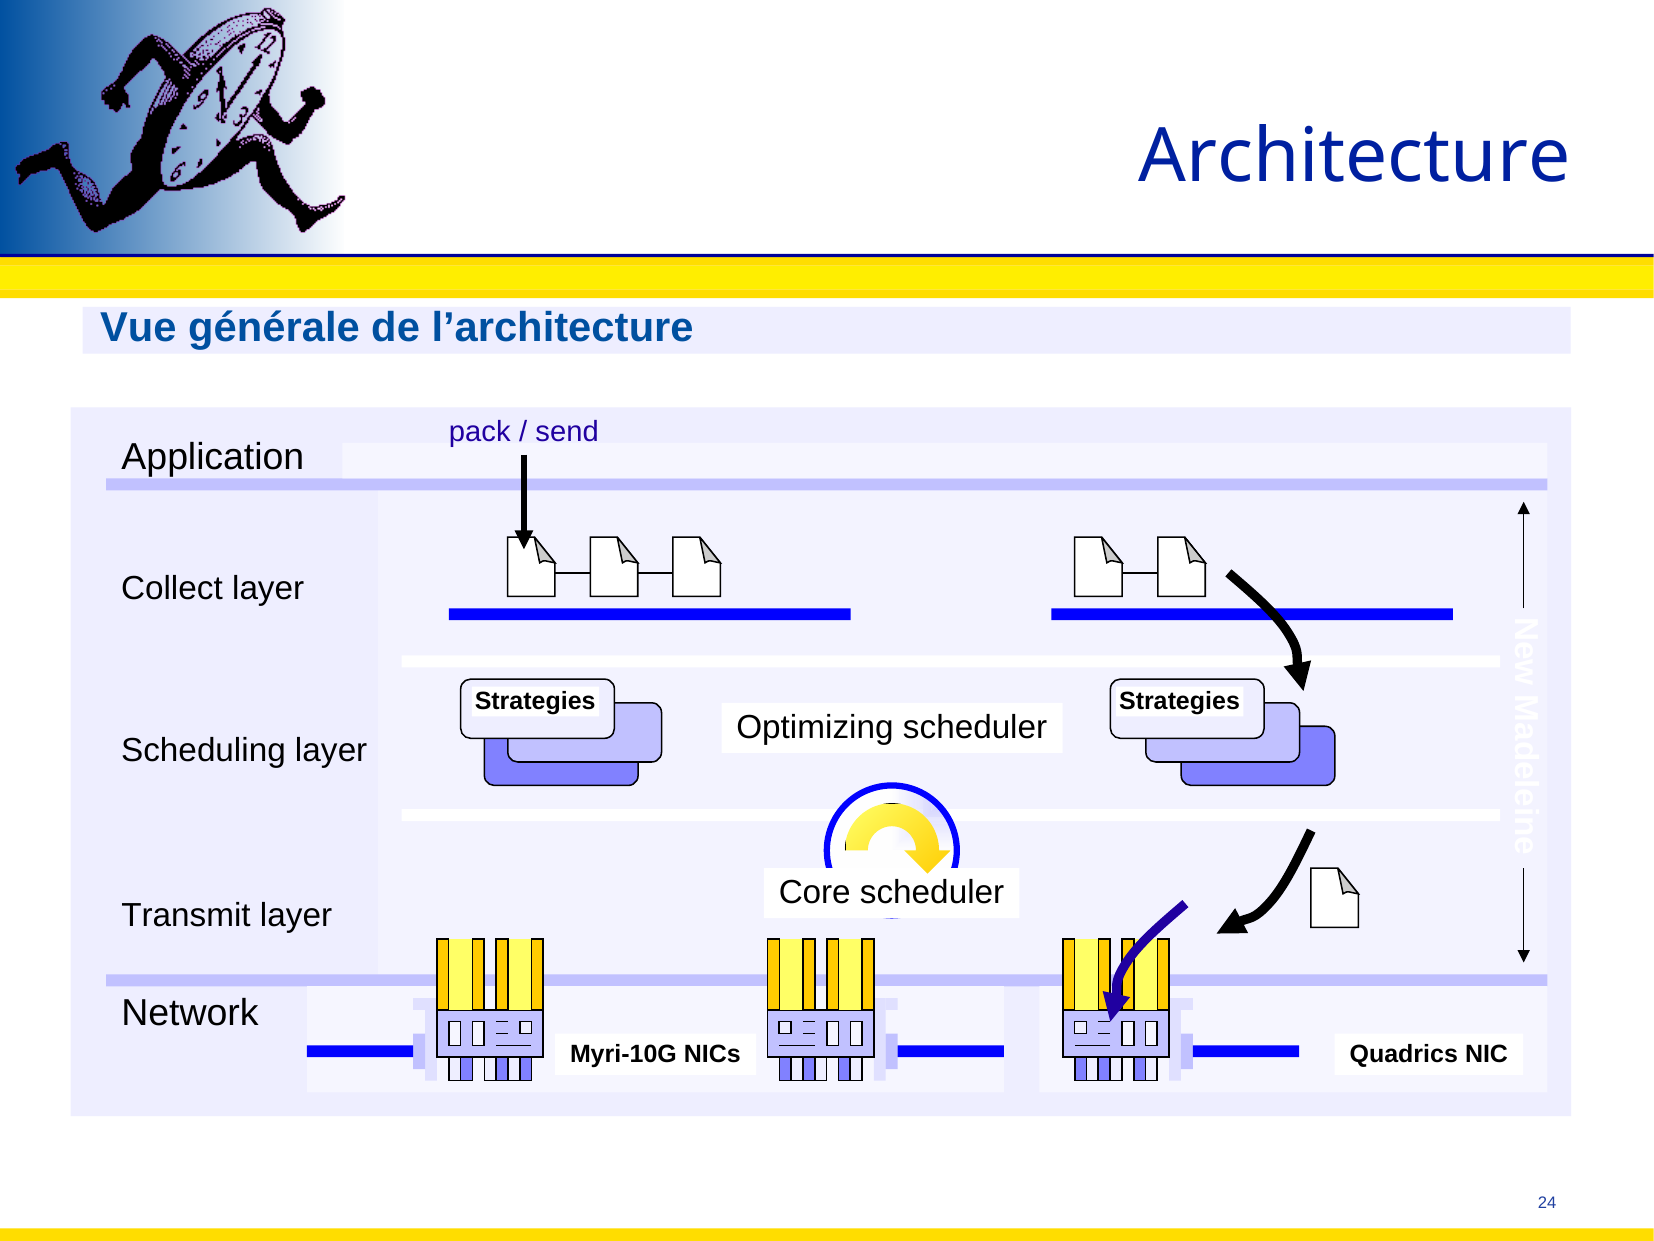

# Architecture
Vue générale de l’architecture
pack / send
Application
Collect layer
Strategies
Strategies
Optimizing scheduler
New Madeleine
Scheduling layer
Core scheduler
Transmit layer
Network
Myri-10G NICs
Quadrics NIC